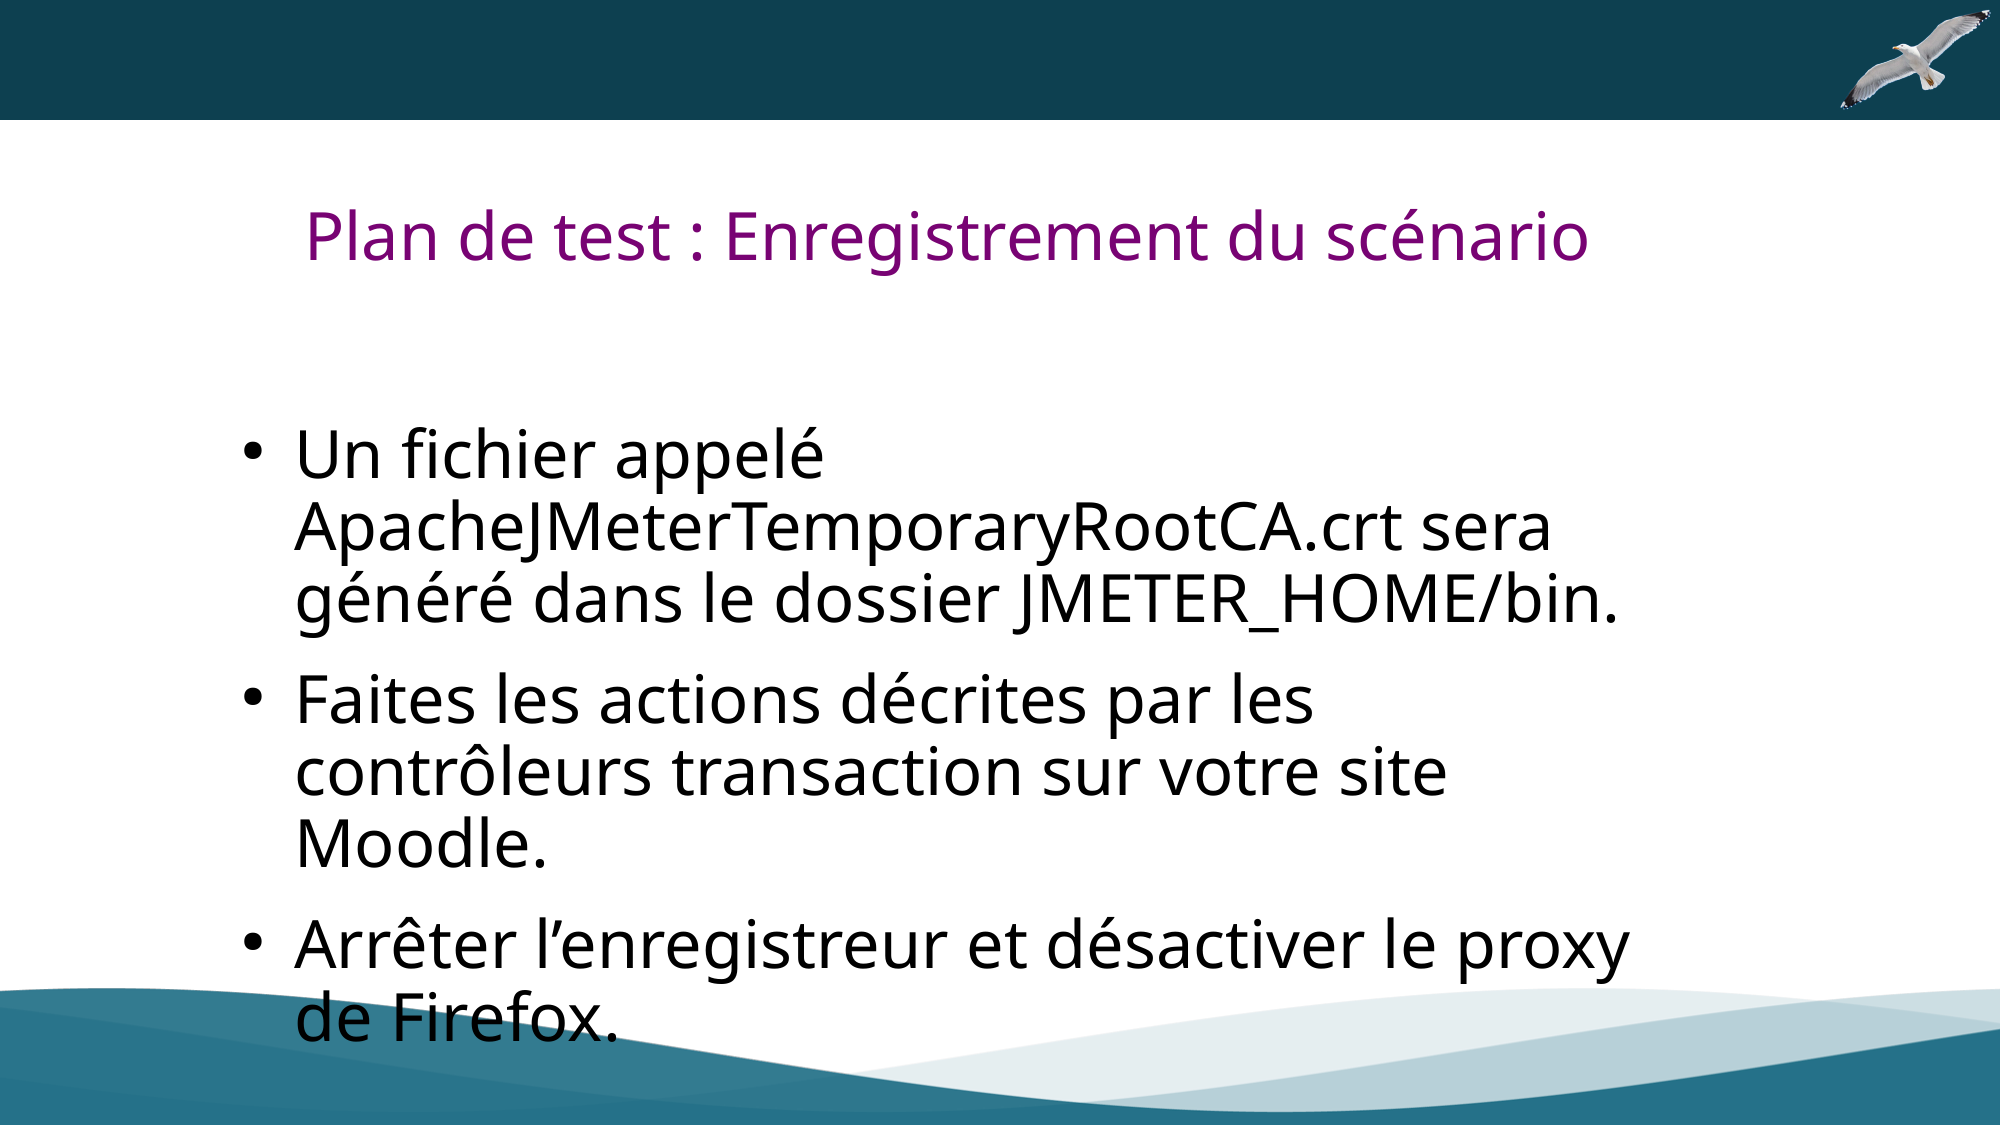

Plan de test : Enregistrement du scénario
# Un fichier appelé ApacheJMeterTemporaryRootCA.crt sera généré dans le dossier JMETER_HOME/bin.
Faites les actions décrites par les contrôleurs transaction sur votre site Moodle.
Arrêter l’enregistreur et désactiver le proxy de Firefox.